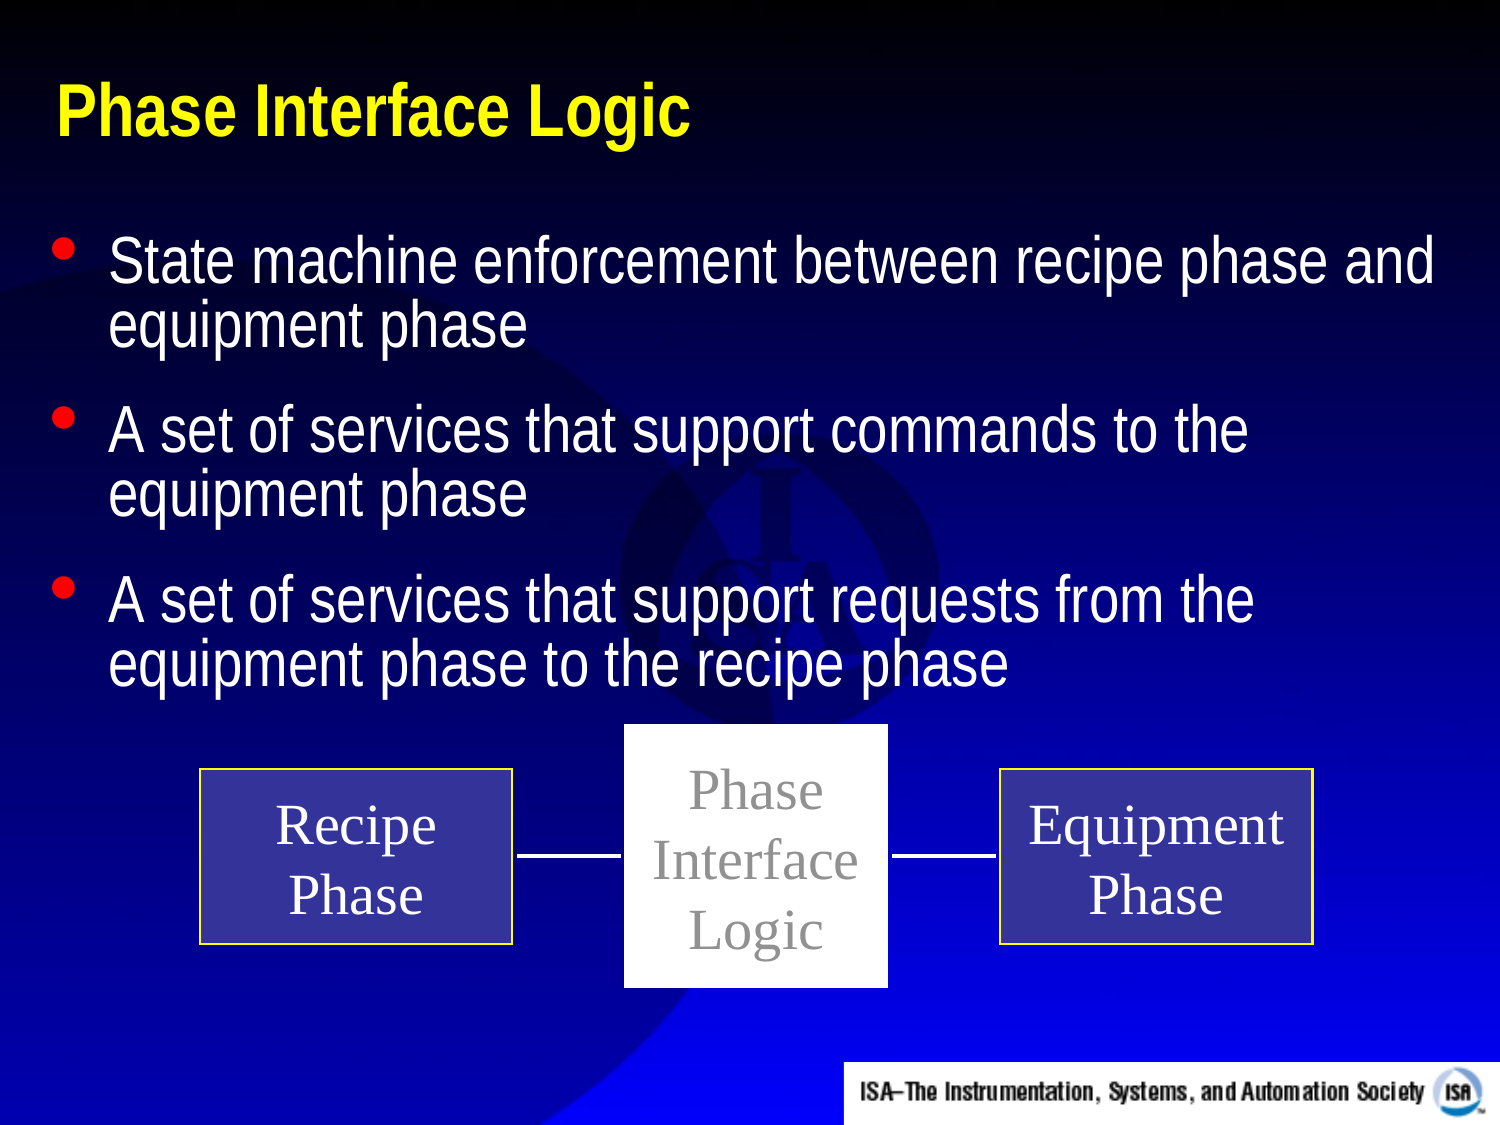

# Phase Interface Logic
State machine enforcement between recipe phase and equipment phase
A set of services that support commands to the equipment phase
A set of services that support requests from the equipment phase to the recipe phase
Phase
Interface
Logic
Recipe
Phase
Equipment
Phase